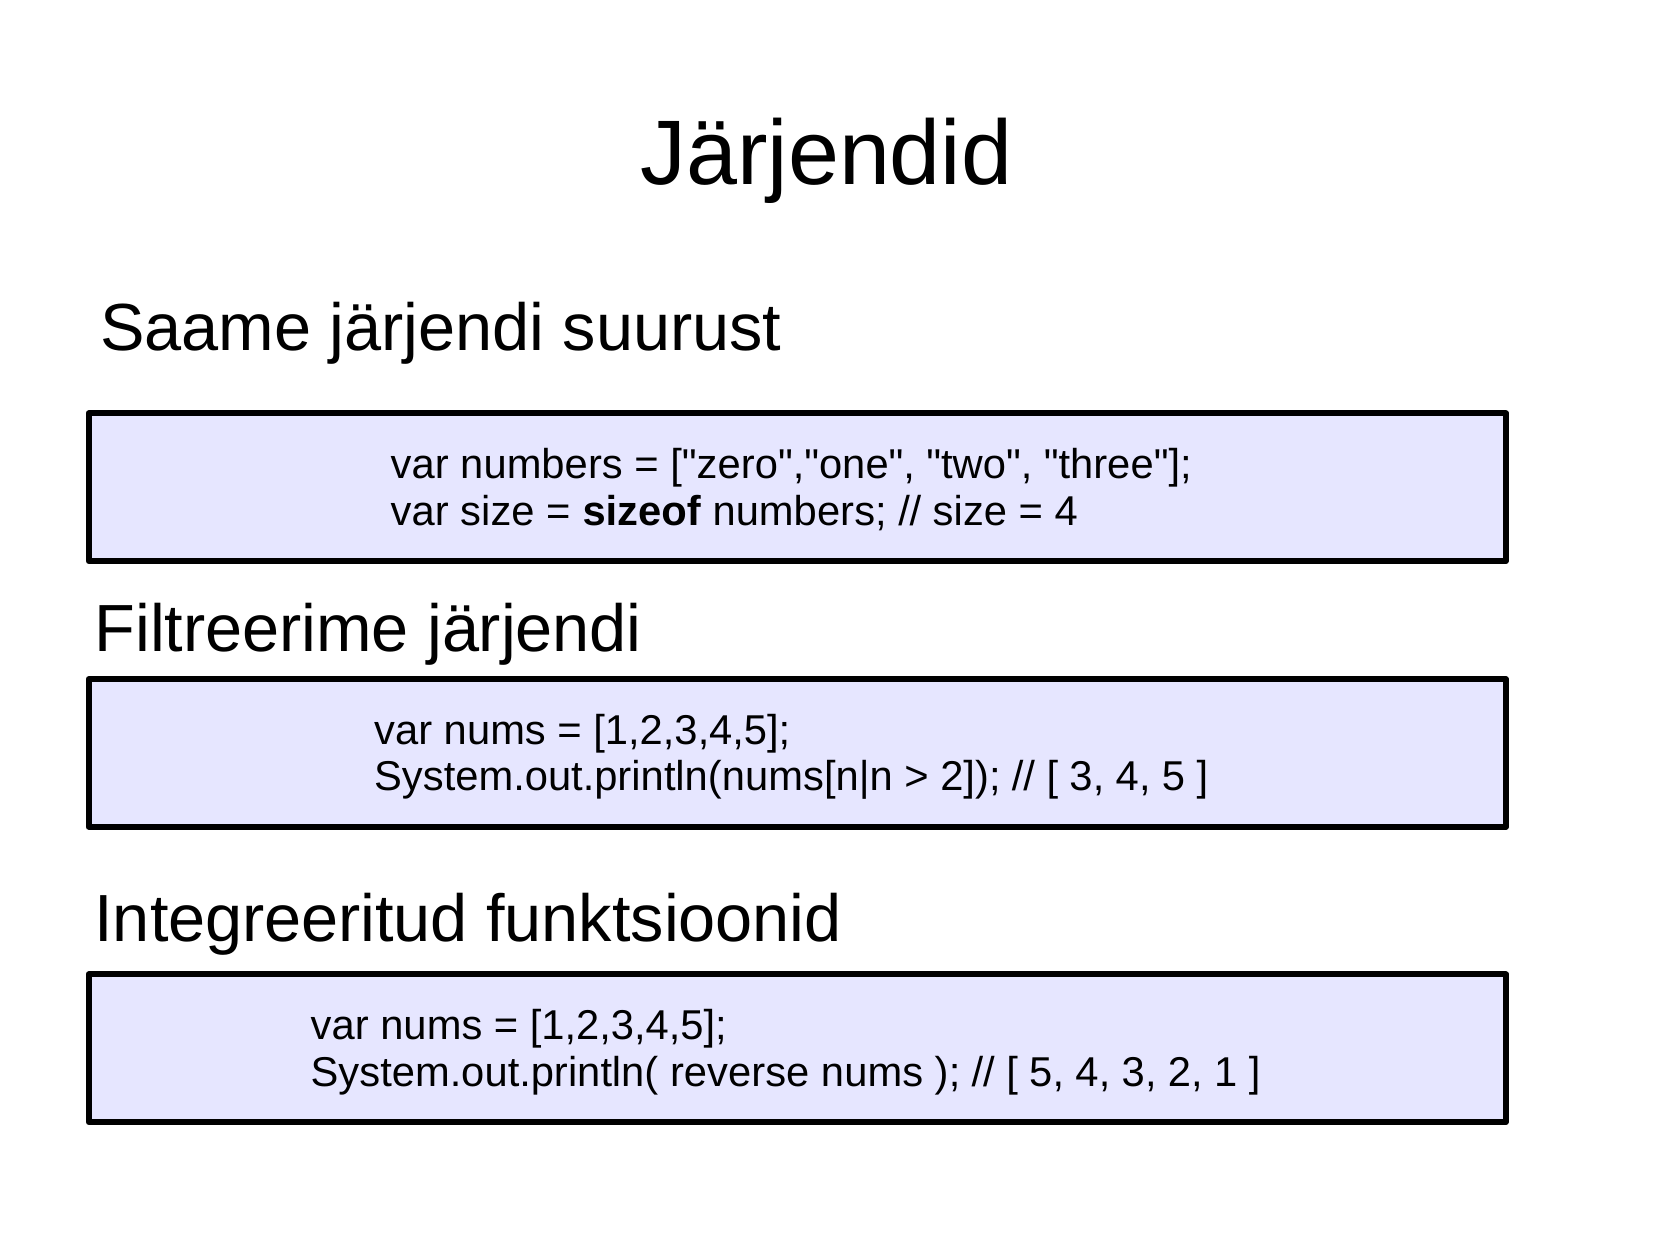

# Järjendid
Saame järjendi suurust
var numbers = ["zero","one", "two", "three"];
var size = sizeof numbers; // size = 4
Filtreerime järjendi
var nums = [1,2,3,4,5];
System.out.println(nums[n|n > 2]); // [ 3, 4, 5 ]
Integreeritud funktsioonid
var nums = [1,2,3,4,5];
System.out.println( reverse nums ); // [ 5, 4, 3, 2, 1 ]